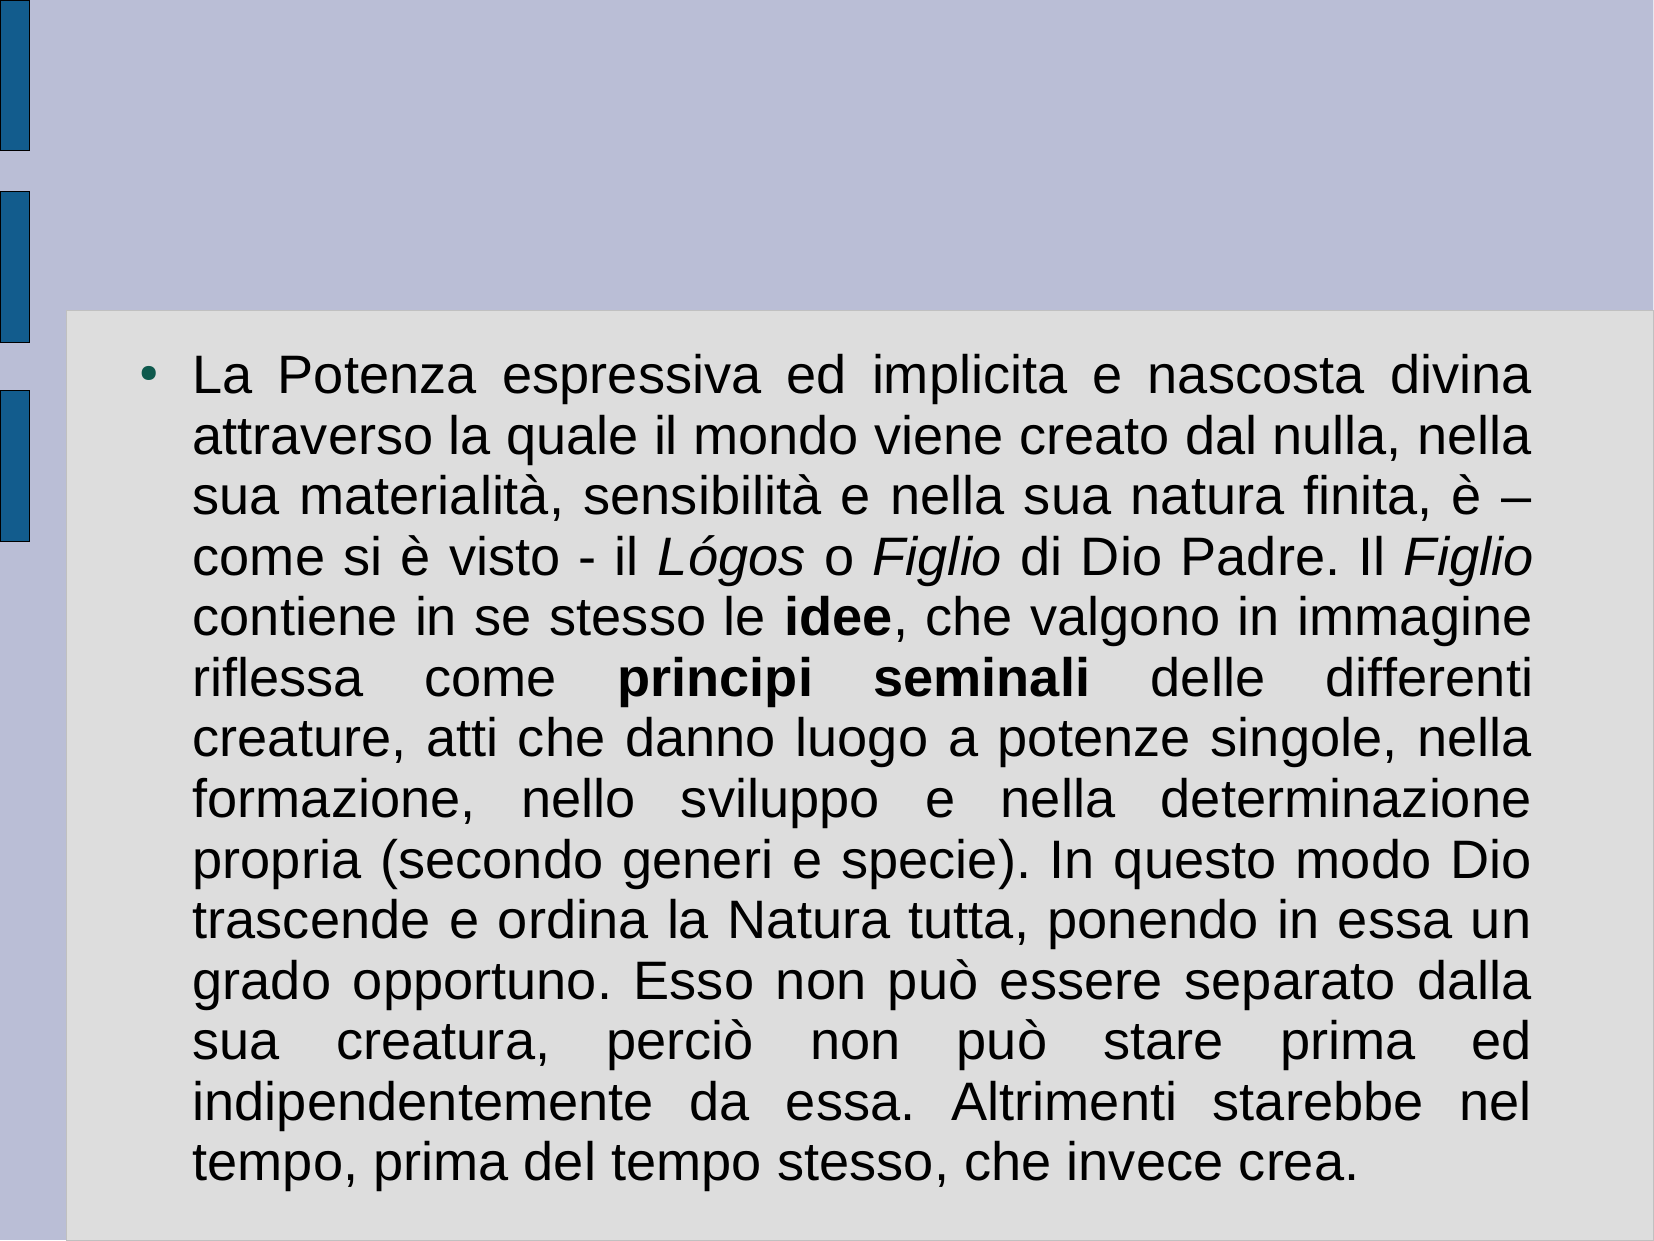

#
La Potenza espressiva ed implicita e nascosta divina attraverso la quale il mondo viene creato dal nulla, nella sua materialità, sensibilità e nella sua natura finita, è – come si è visto - il Lógos o Figlio di Dio Padre. Il Figlio contiene in se stesso le idee, che valgono in immagine riflessa come principi seminali delle differenti creature, atti che danno luogo a potenze singole, nella formazione, nello sviluppo e nella determinazione propria (secondo generi e specie). In questo modo Dio trascende e ordina la Natura tutta, ponendo in essa un grado opportuno. Esso non può essere separato dalla sua creatura, perciò non può stare prima ed indipendentemente da essa. Altrimenti starebbe nel tempo, prima del tempo stesso, che invece crea.